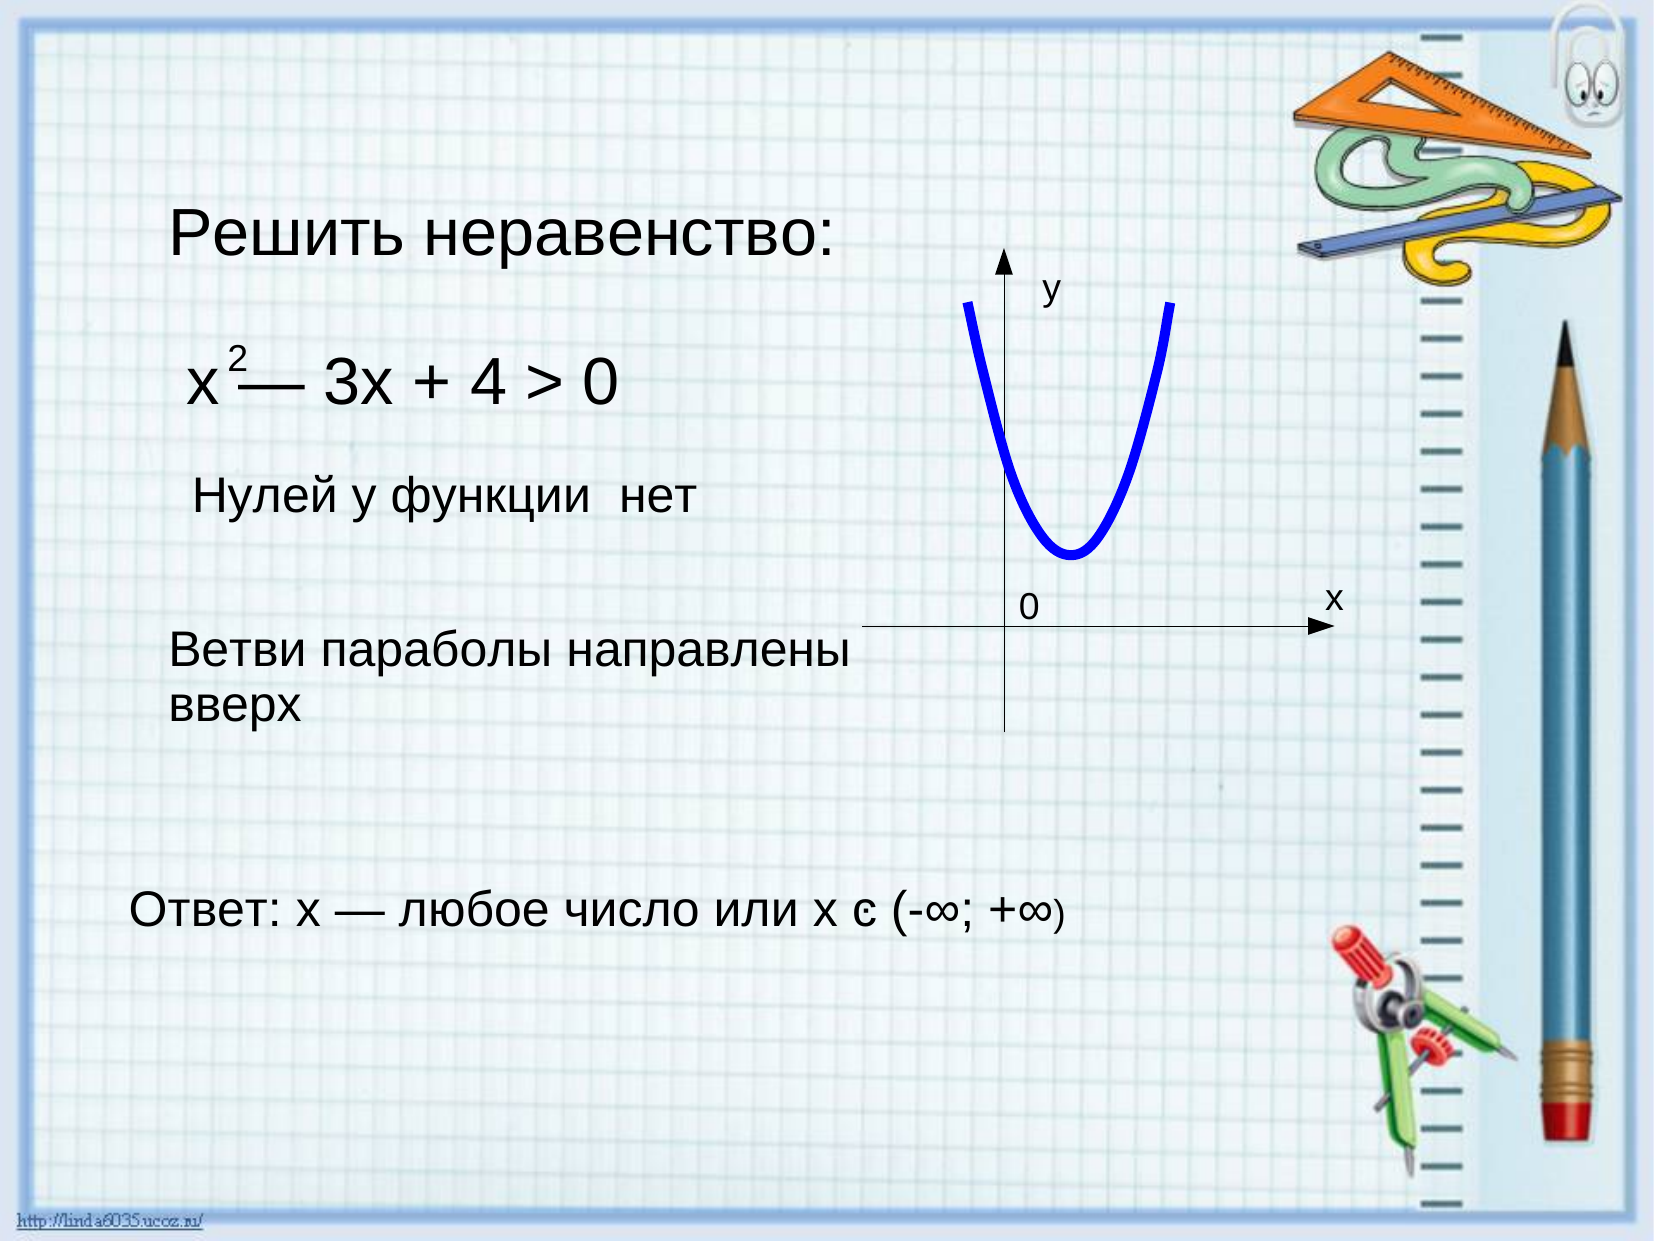

#
Решить неравенство:
 х — 3х + 4 > 0
у
2
Нулей у функции нет
х
0
Ветви параболы направлены вверх
Ответ: х — любое число или х ͼ (-∞; +∞)